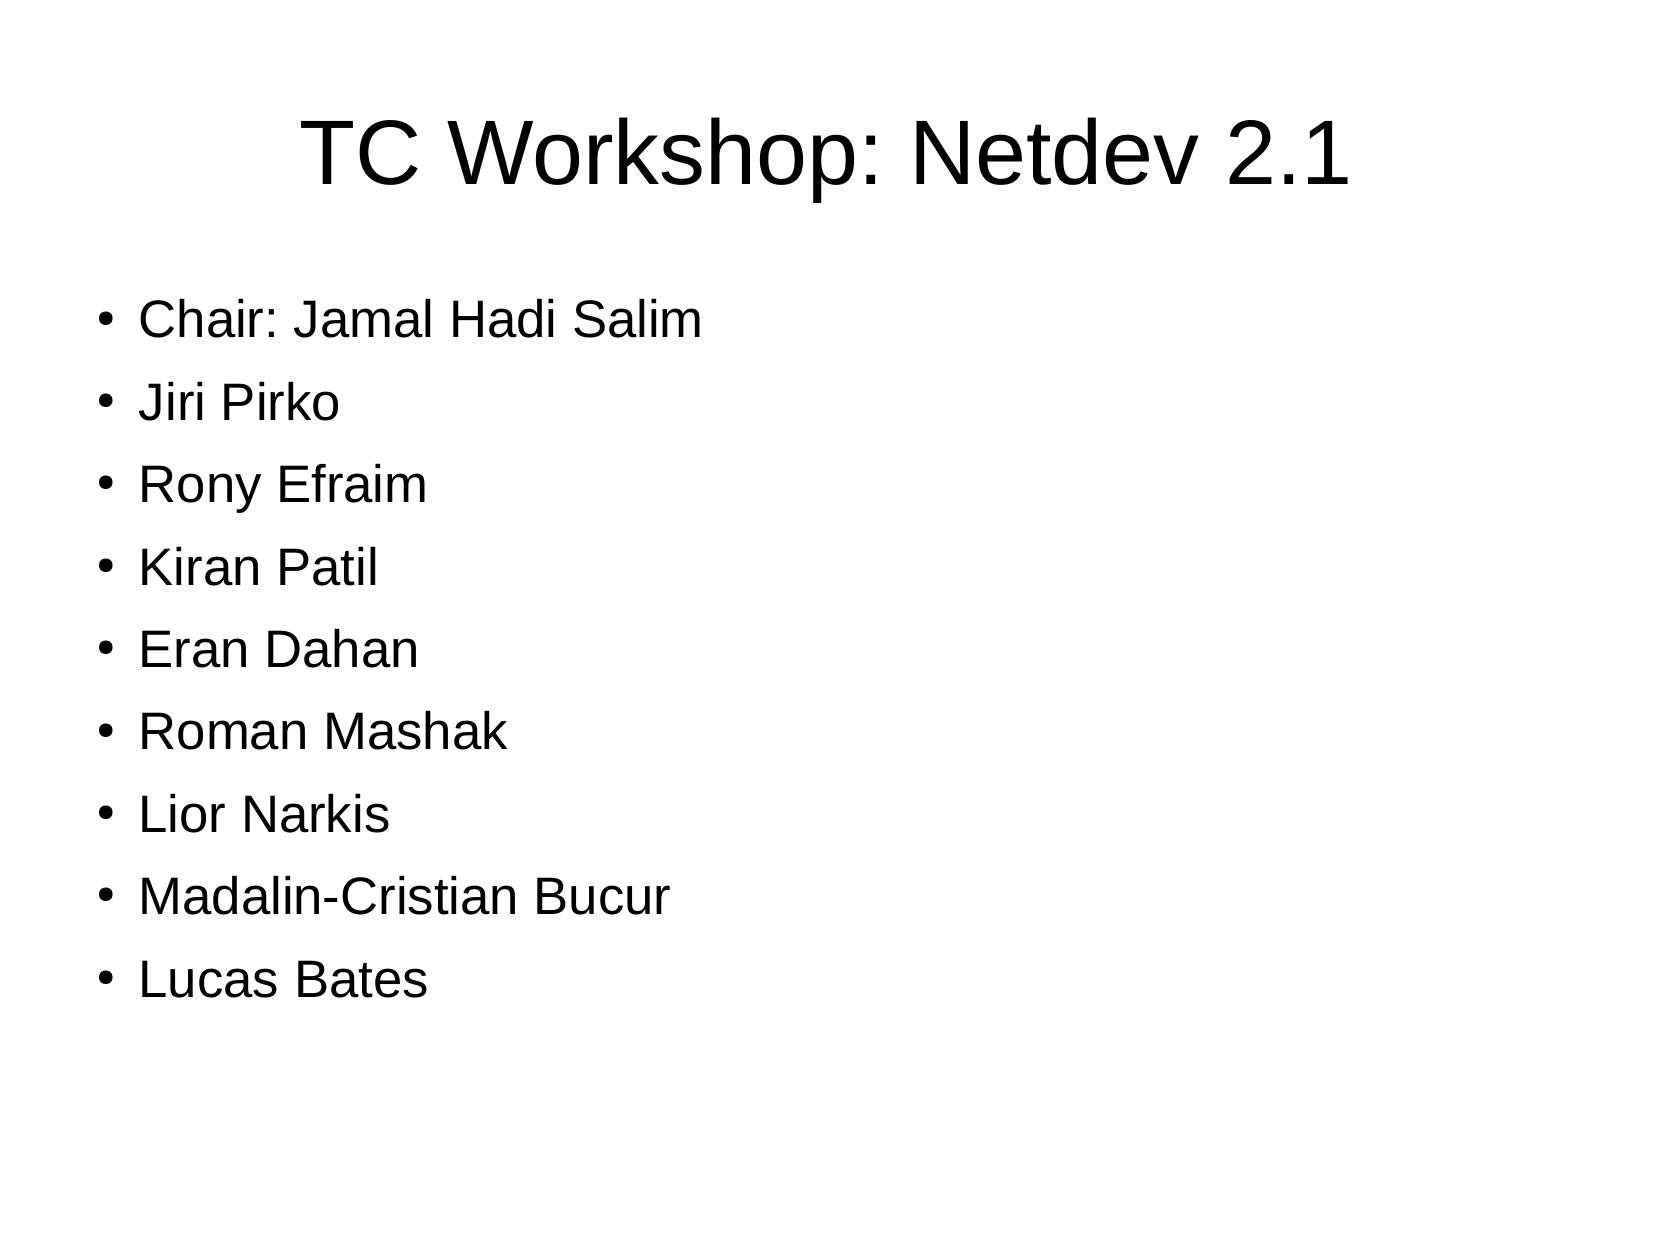

# TC Workshop: Netdev 2.1
Chair: Jamal Hadi Salim
Jiri Pirko
Rony Efraim
Kiran Patil
Eran Dahan
Roman Mashak
Lior Narkis
Madalin-Cristian Bucur
Lucas Bates